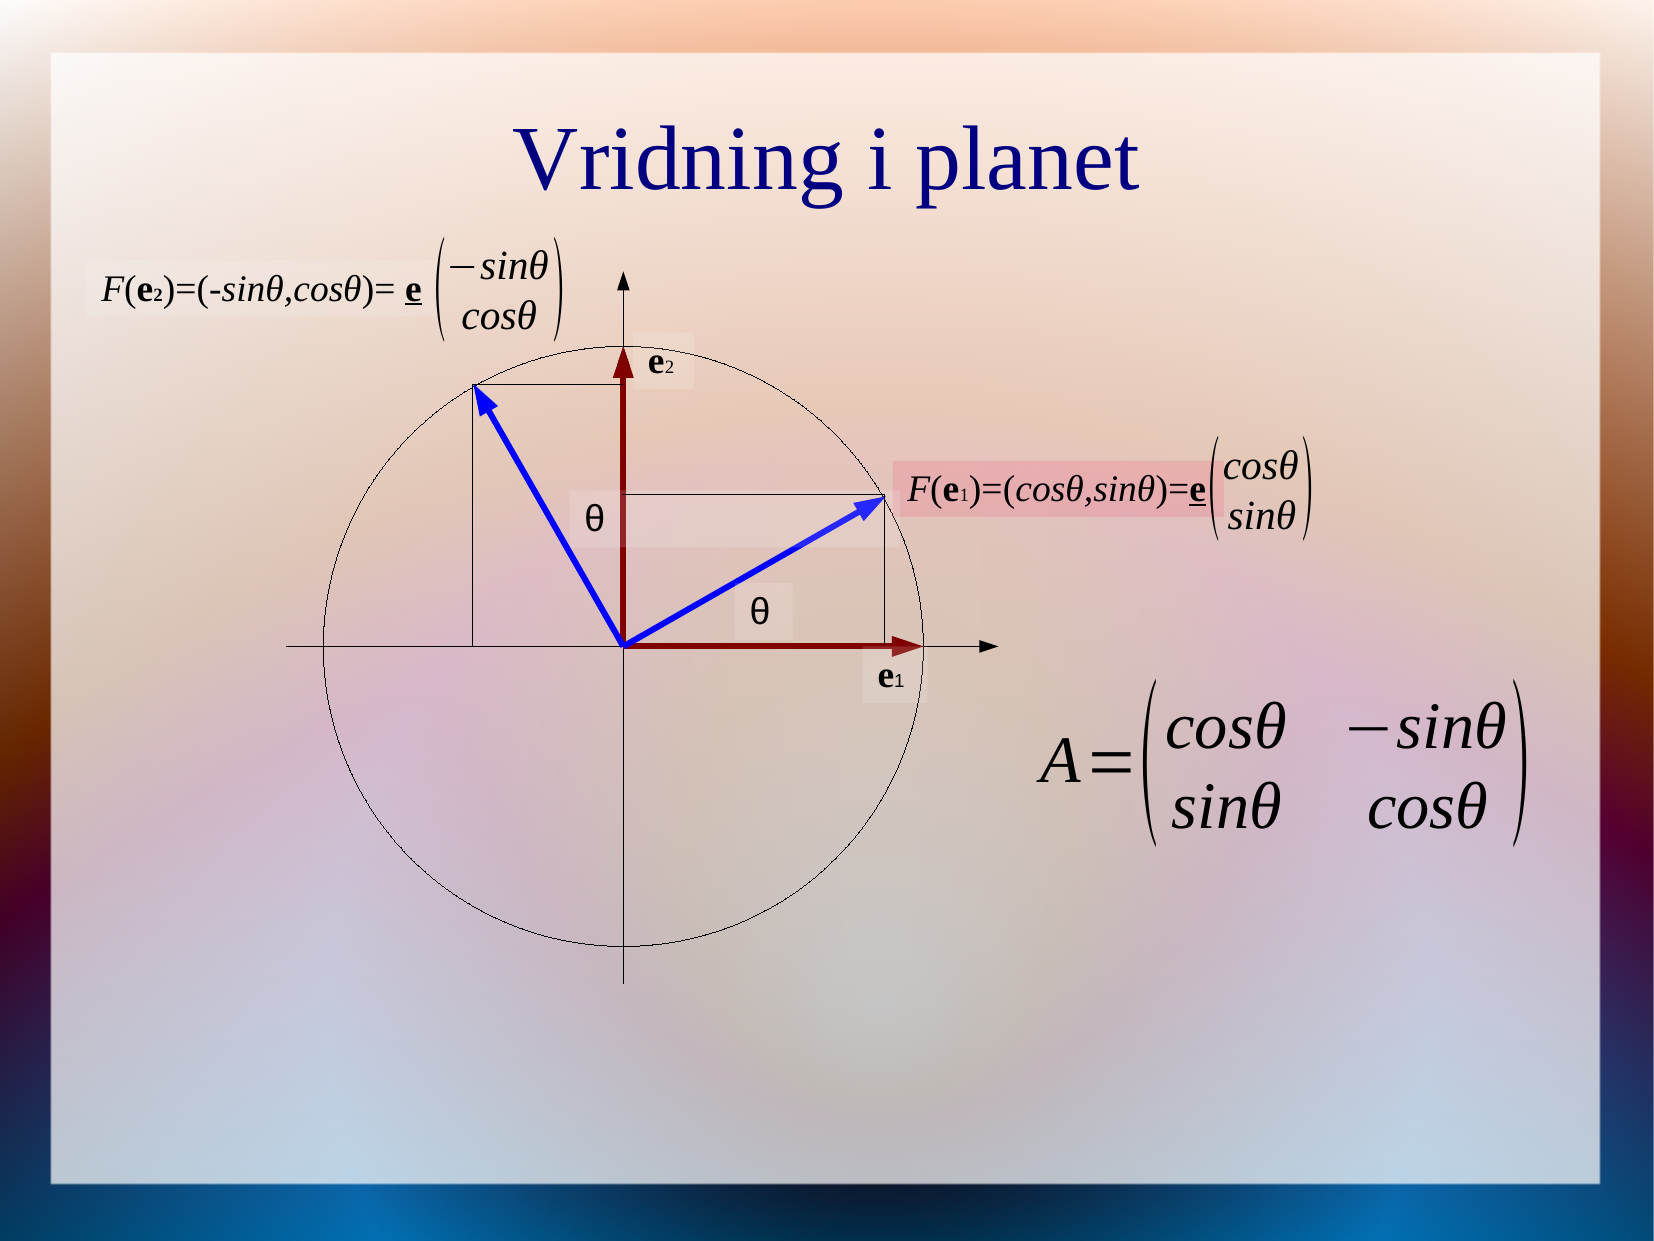

# Vridning i planet
F(e2)=(-sinθ,cosθ)= e
e2
F(e1)=(cosθ,sinθ)=e
θ
θ
e1